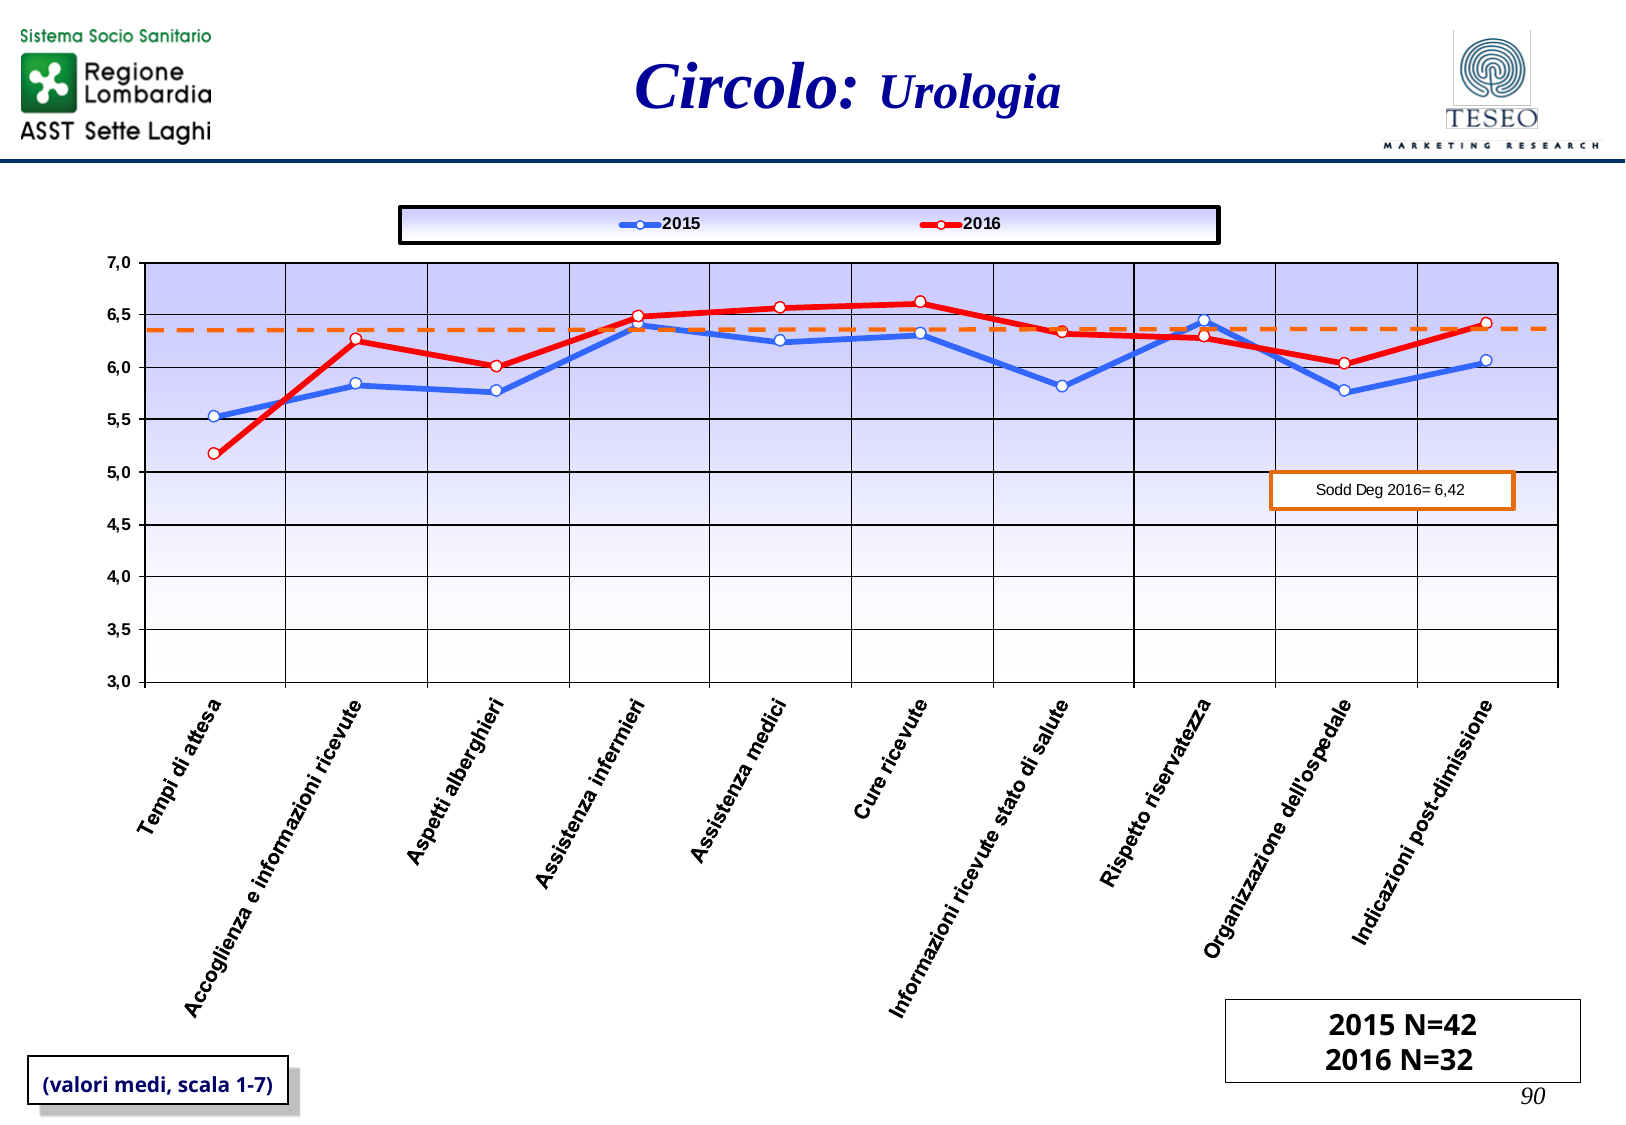

Circolo: Urologia
2015 N=42
2016 N=32
(valori medi, scala 1-7)